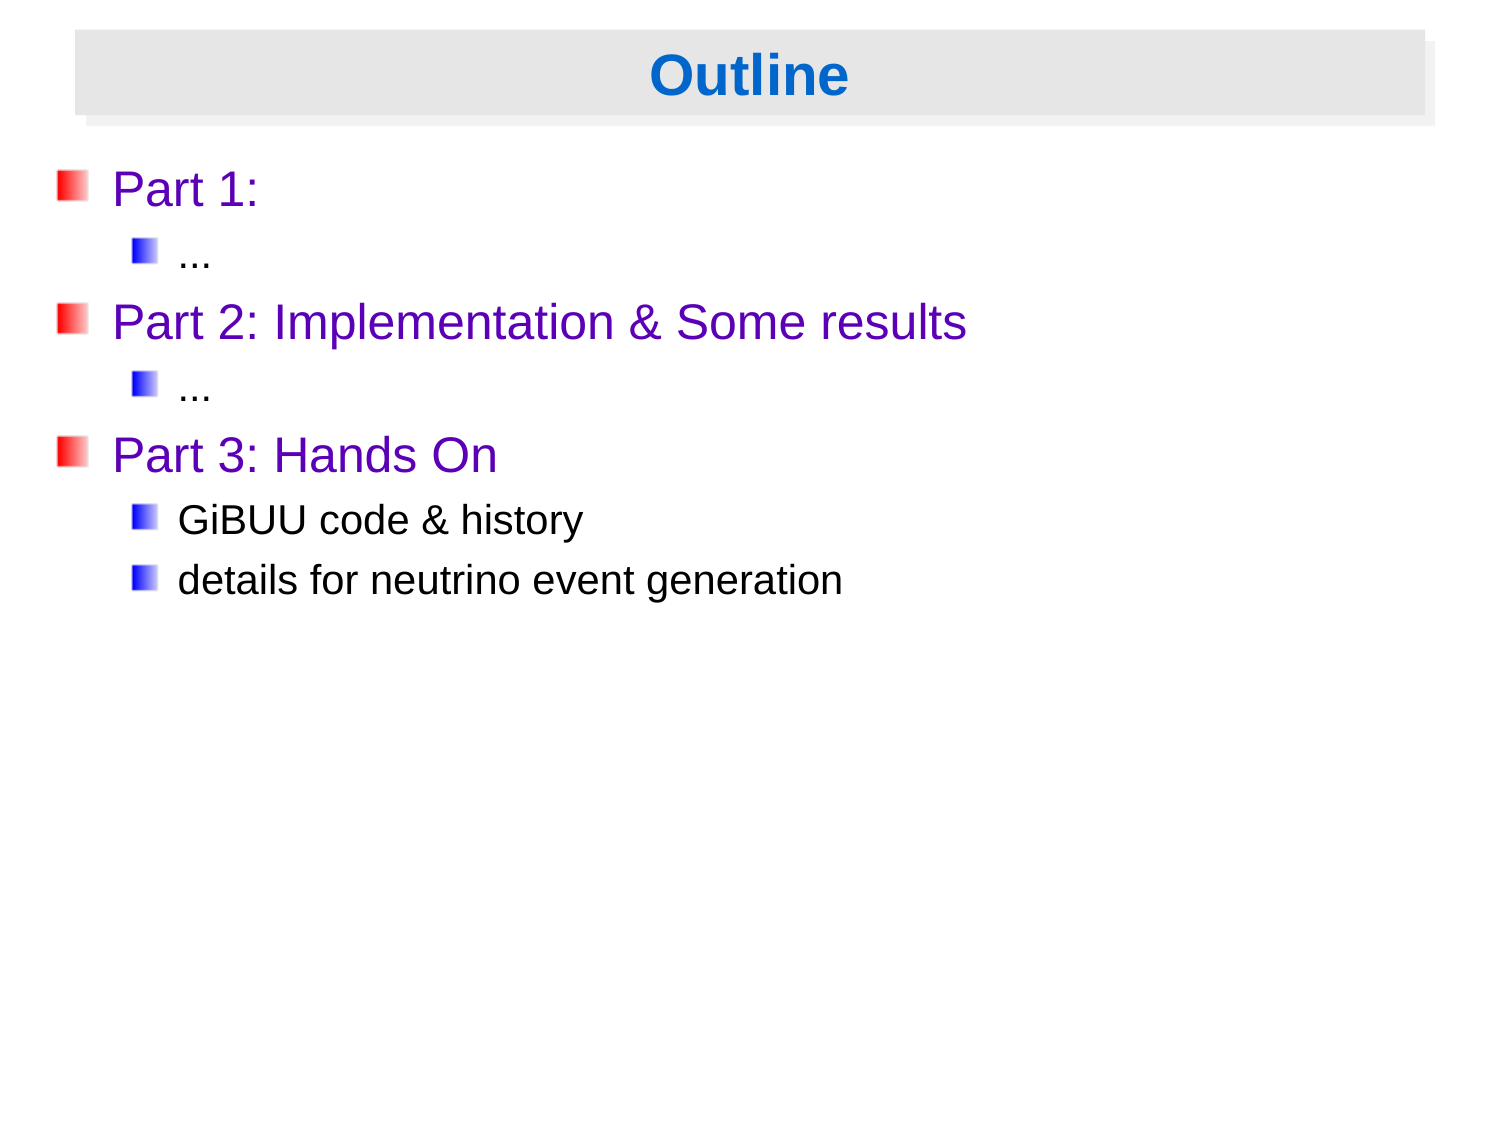

# Outline
Part 1:
...
Part 2: Implementation & Some results
...
Part 3: Hands On
GiBUU code & history
details for neutrino event generation